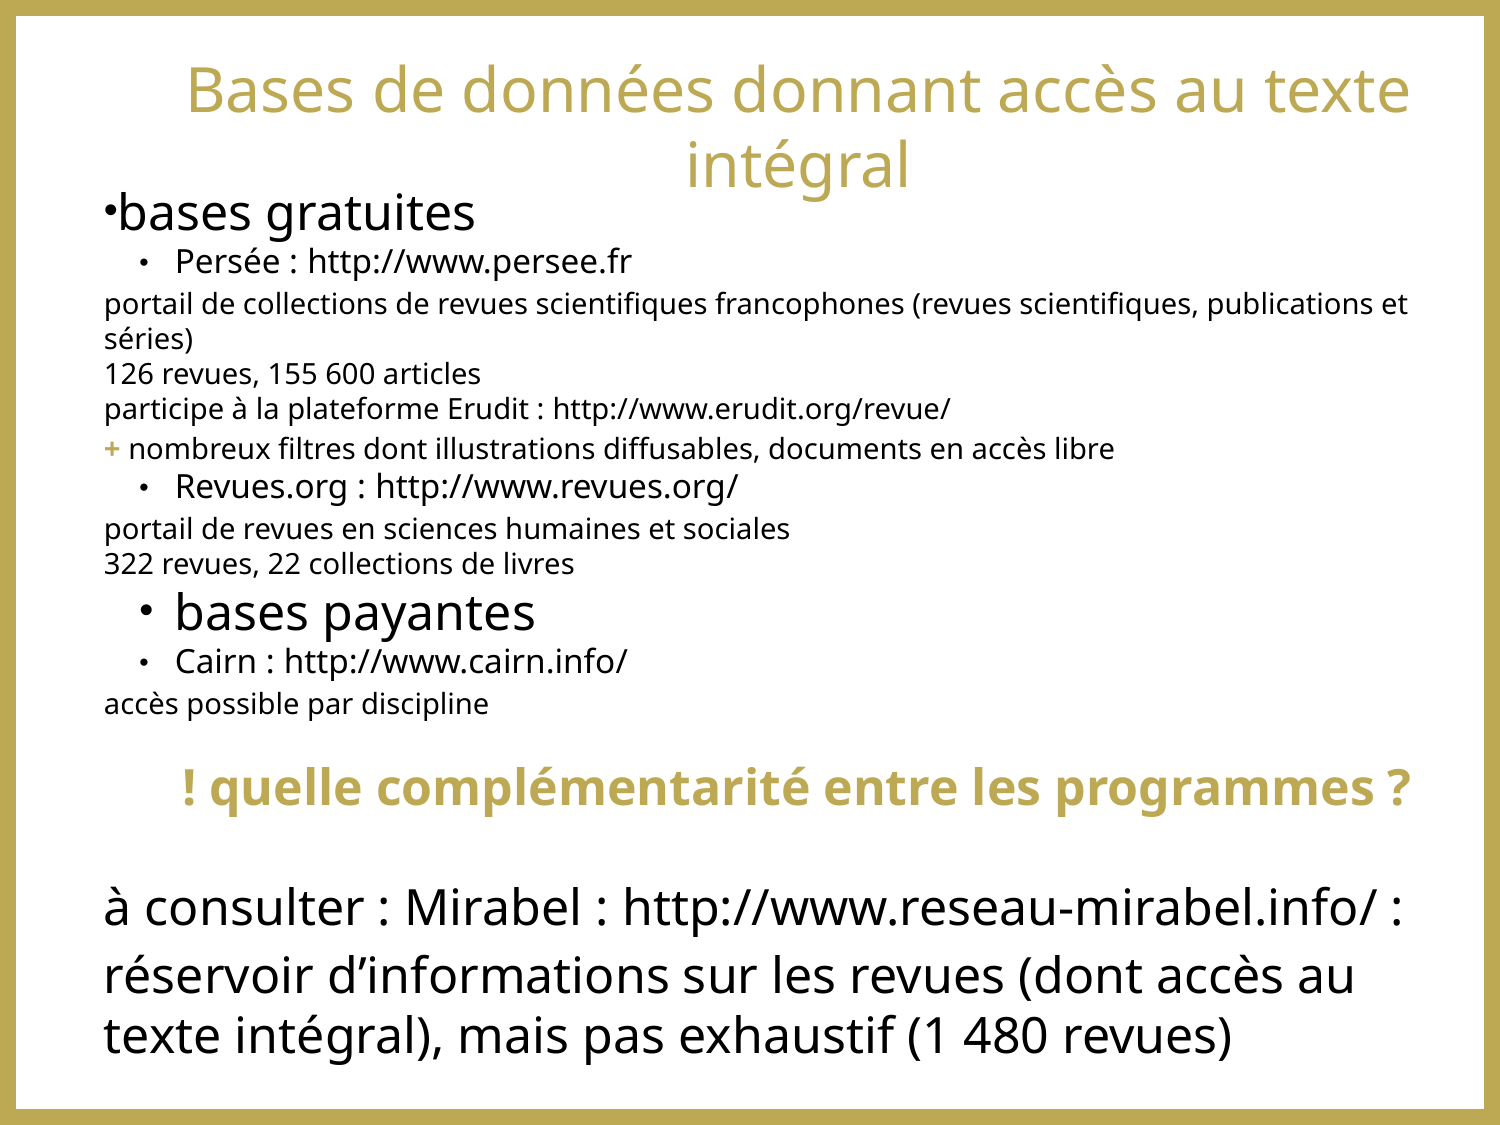

Bases de données donnant accès au texte intégral
bases gratuites
Persée : http://www.persee.fr
portail de collections de revues scientifiques francophones (revues scientifiques, publications et séries)
126 revues, 155 600 articles
participe à la plateforme Erudit : http://www.erudit.org/revue/
+ nombreux filtres dont illustrations diffusables, documents en accès libre
Revues.org : http://www.revues.org/
portail de revues en sciences humaines et sociales
322 revues, 22 collections de livres
bases payantes
Cairn : http://www.cairn.info/
accès possible par discipline
 ! quelle complémentarité entre les programmes ?
à consulter : Mirabel : http://www.reseau-mirabel.info/ : réservoir d’informations sur les revues (dont accès au texte intégral), mais pas exhaustif (1 480 revues)